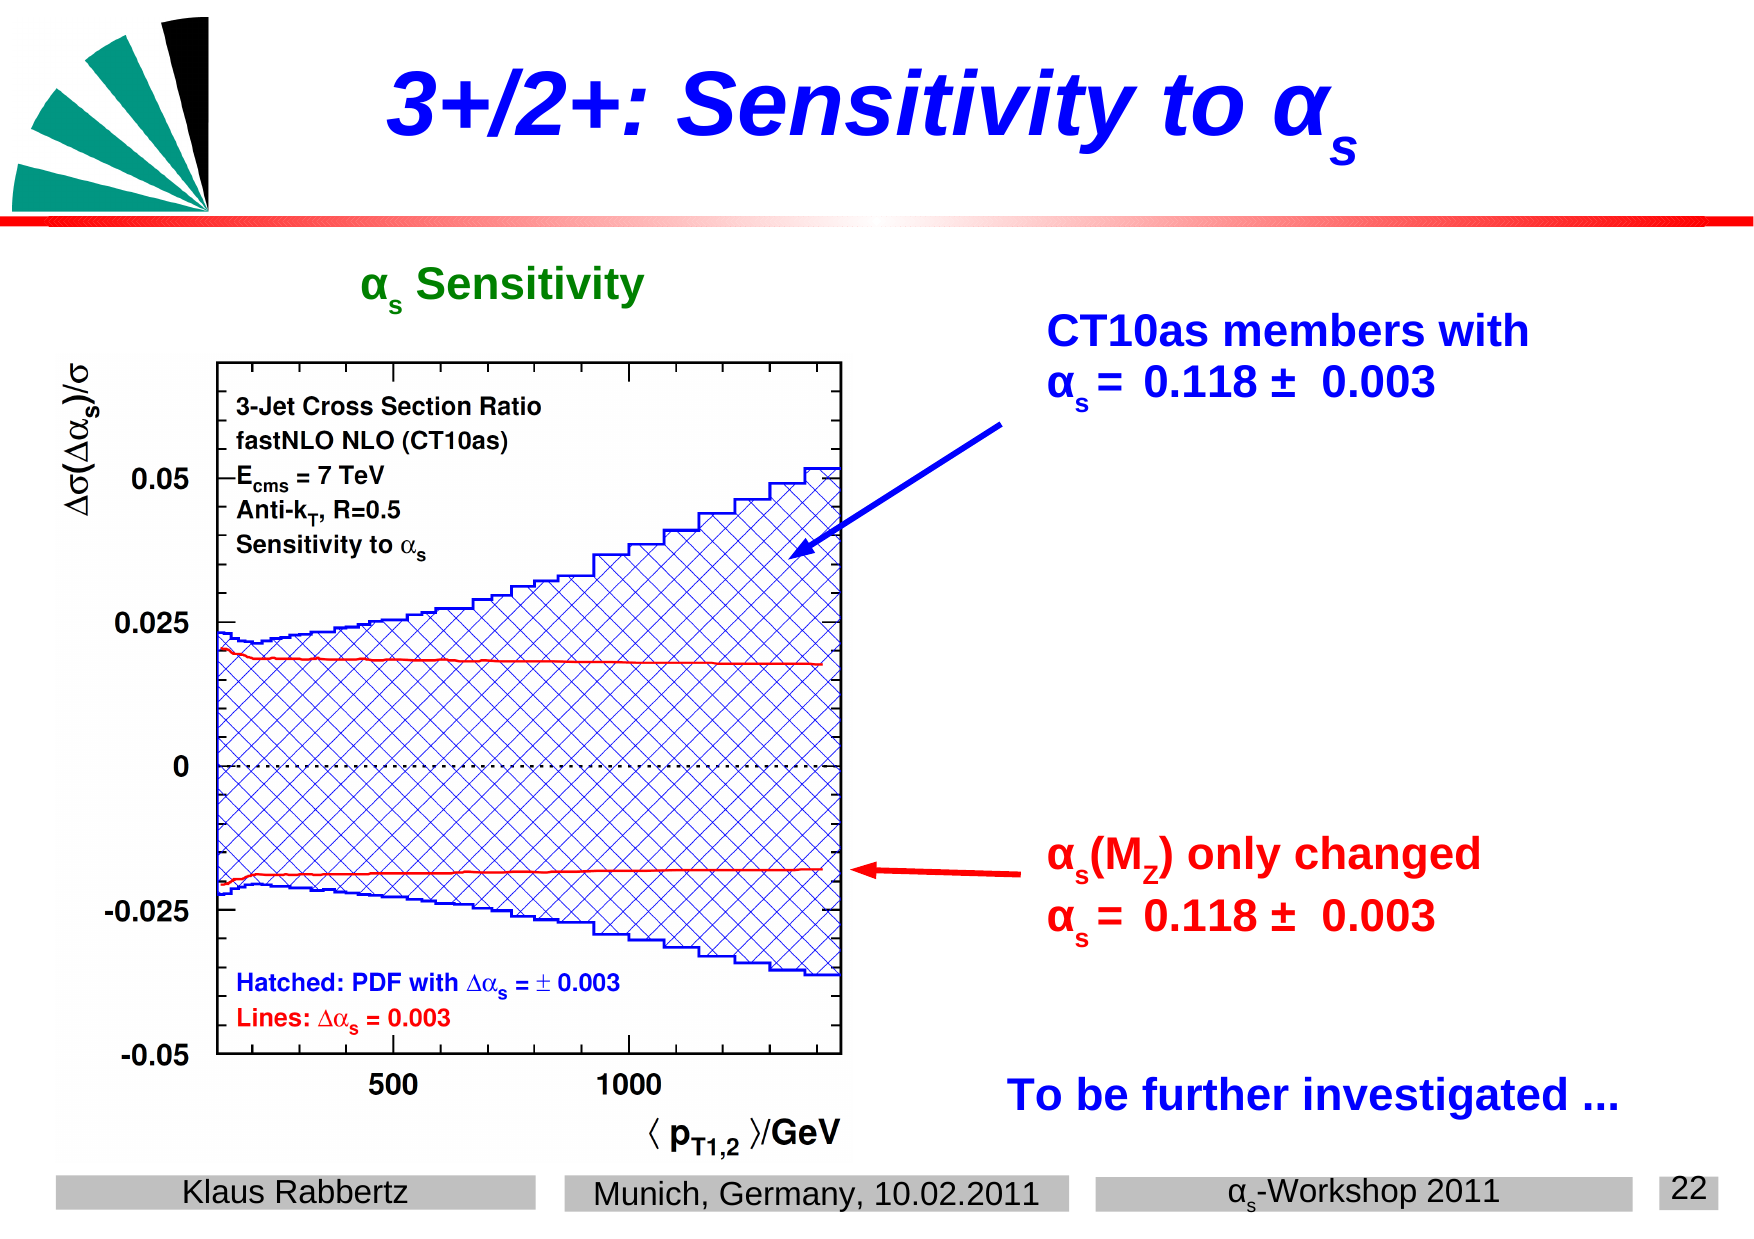

# 3+/2+: Sensitivity to αs
αs Sensitivity
CT10as members with
αs = 0.118 ± 0.003
αs(MZ) only changed
αs = 0.118 ± 0.003
To be further investigated ...